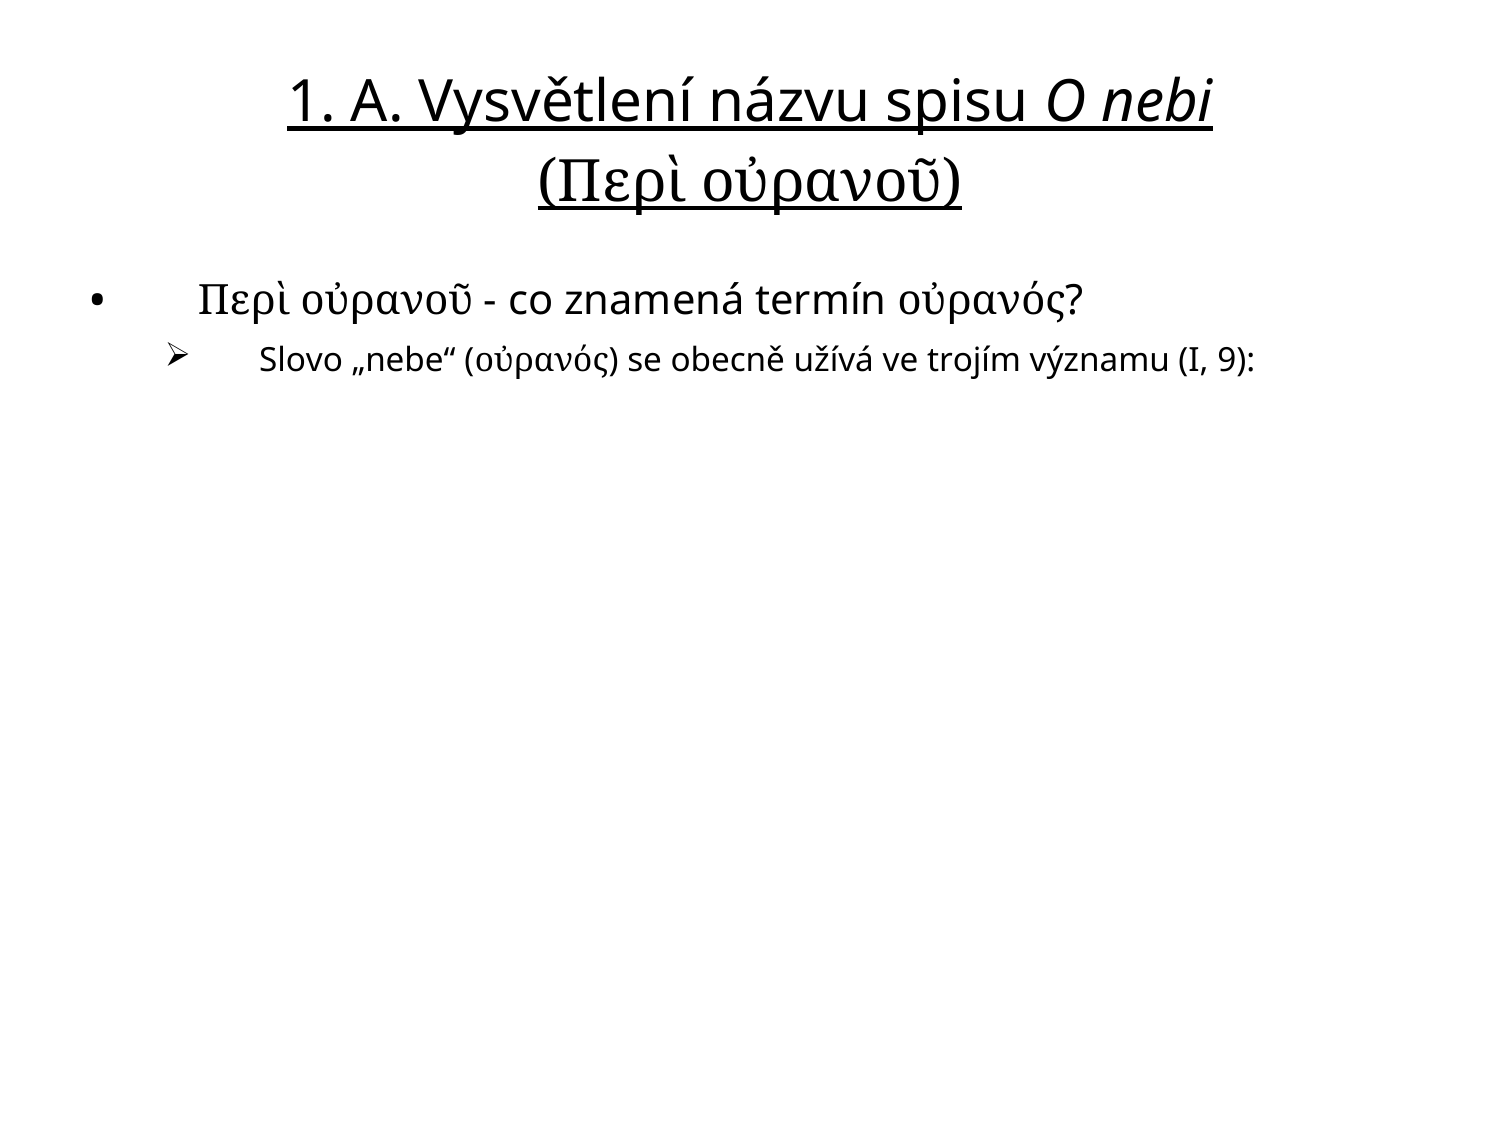

# 1. A. Vysvětlení názvu spisu O nebi (Περὶ οὐρανοῦ)
Περὶ οὐρανοῦ - co znamená termín οὐρανός?
Slovo „nebe“ (οὐρανός) se obecně užívá ve trojím významu (I, 9):